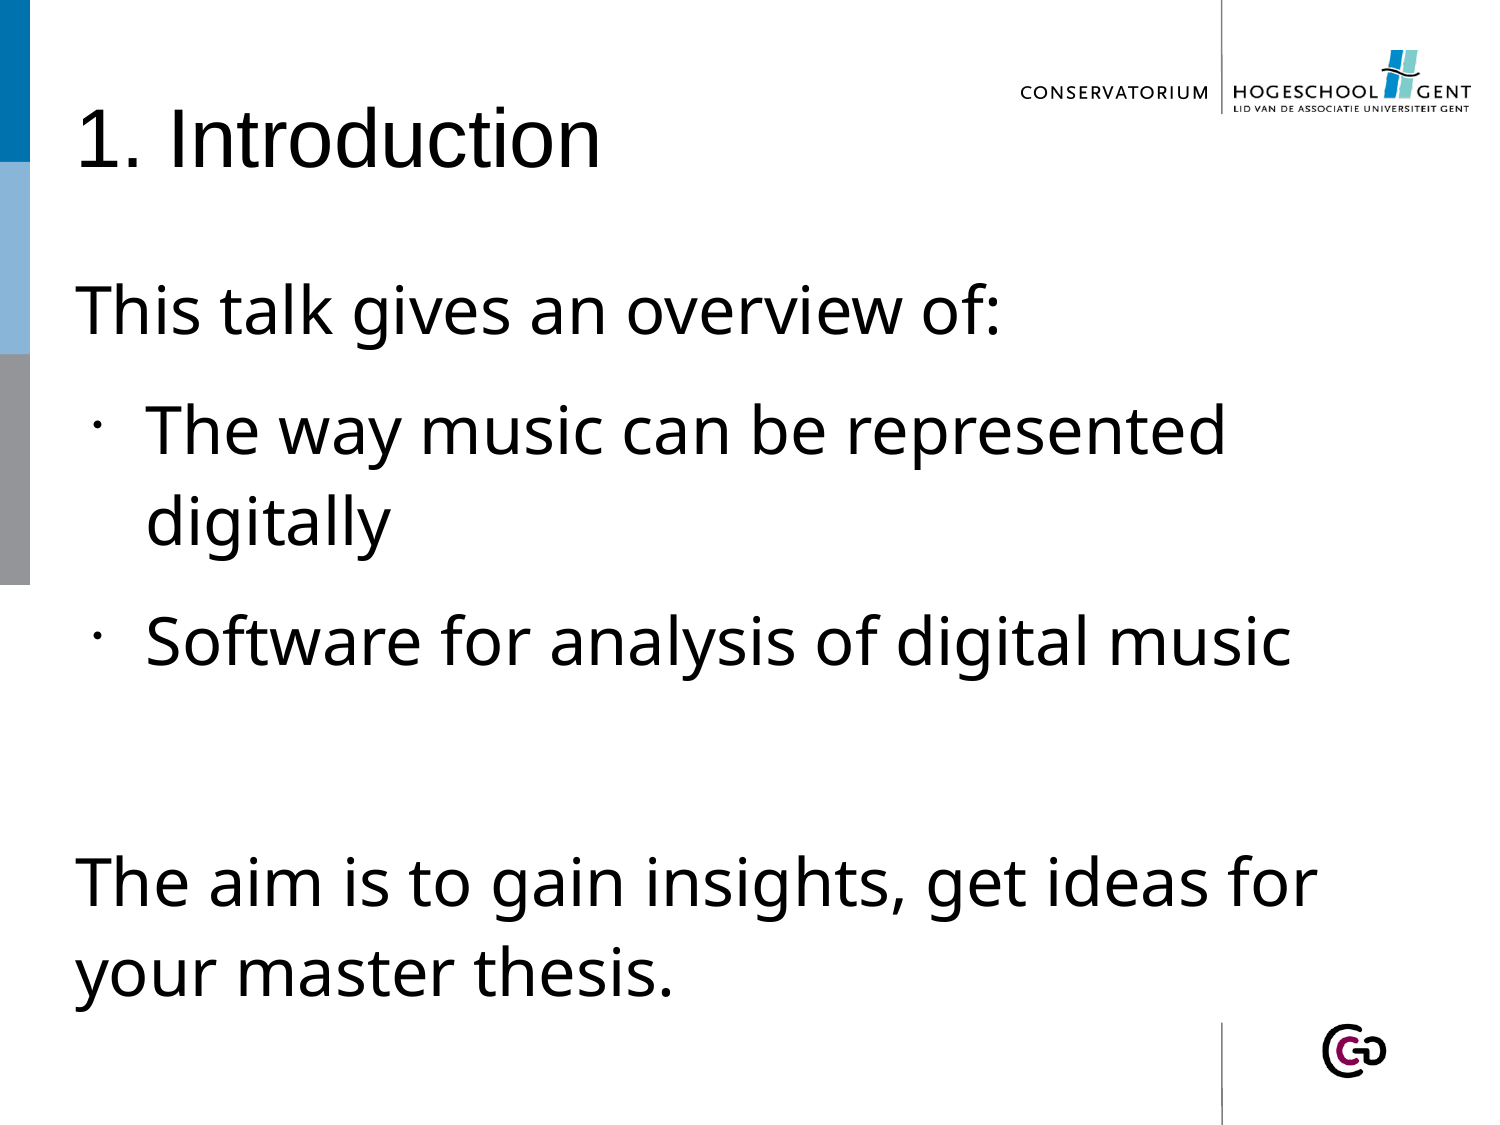

# 1. Introduction
This talk gives an overview of:
The way music can be represented digitally
Software for analysis of digital music
The aim is to gain insights, get ideas for your master thesis.